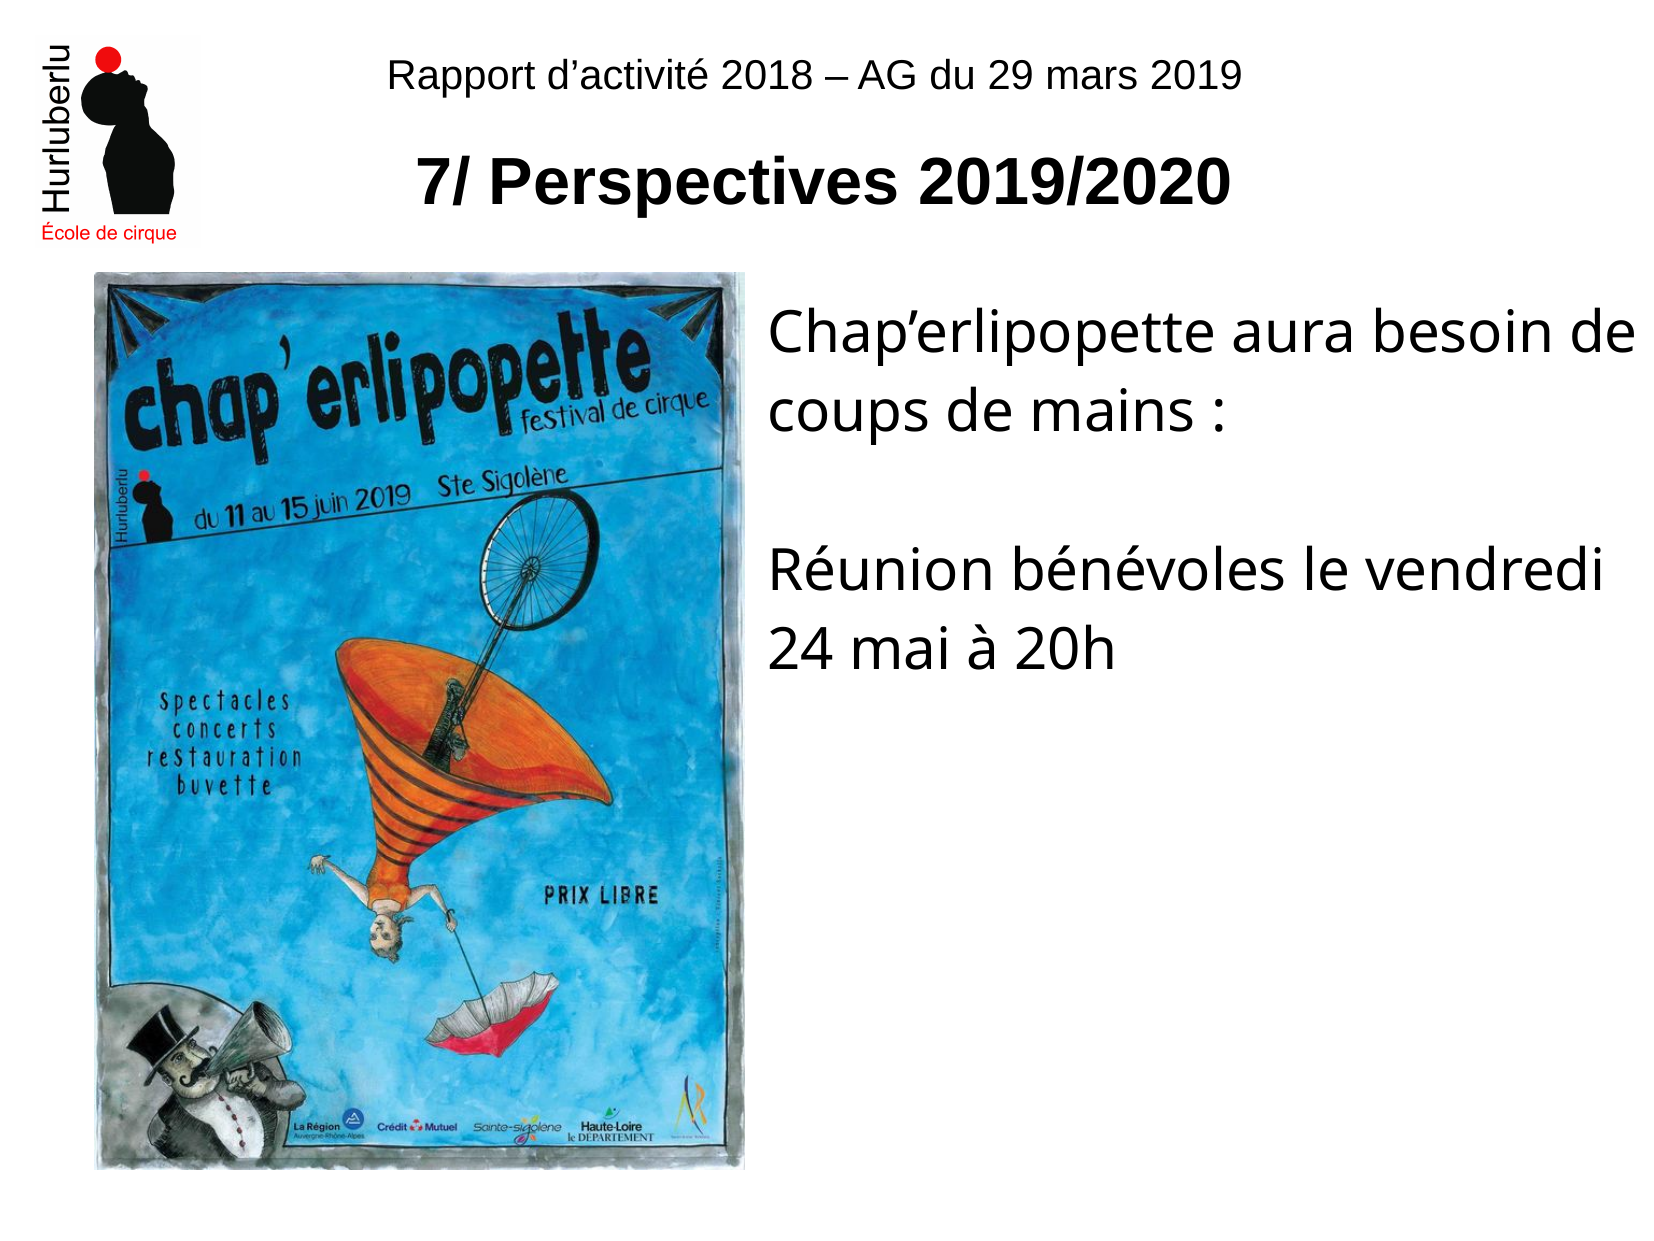

# Rapport d’activité 2018 – AG du 29 mars 2019 7/ Perspectives 2019/2020
Chap’erlipopette aura besoin de coups de mains :
Réunion bénévoles le vendredi 24 mai à 20h